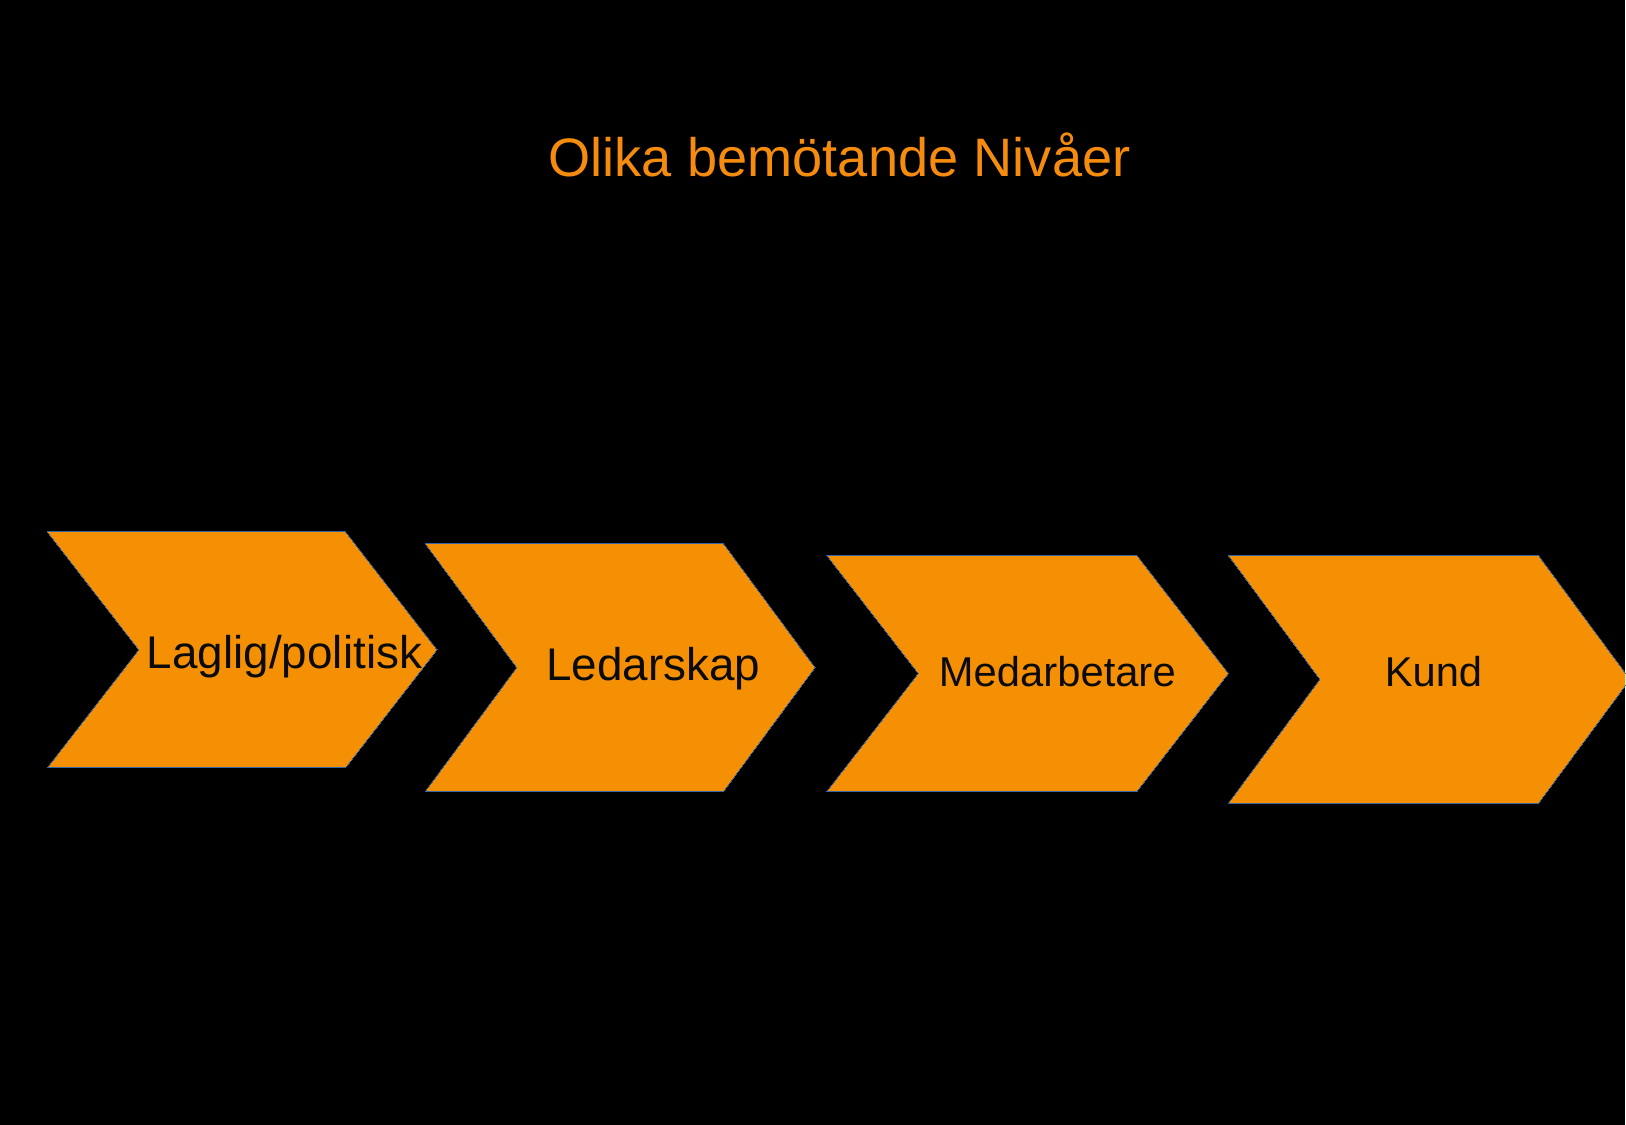

Olika bemötande Nivåer
Laglig/politisk
Ledarskap
Medarbetare
Kund